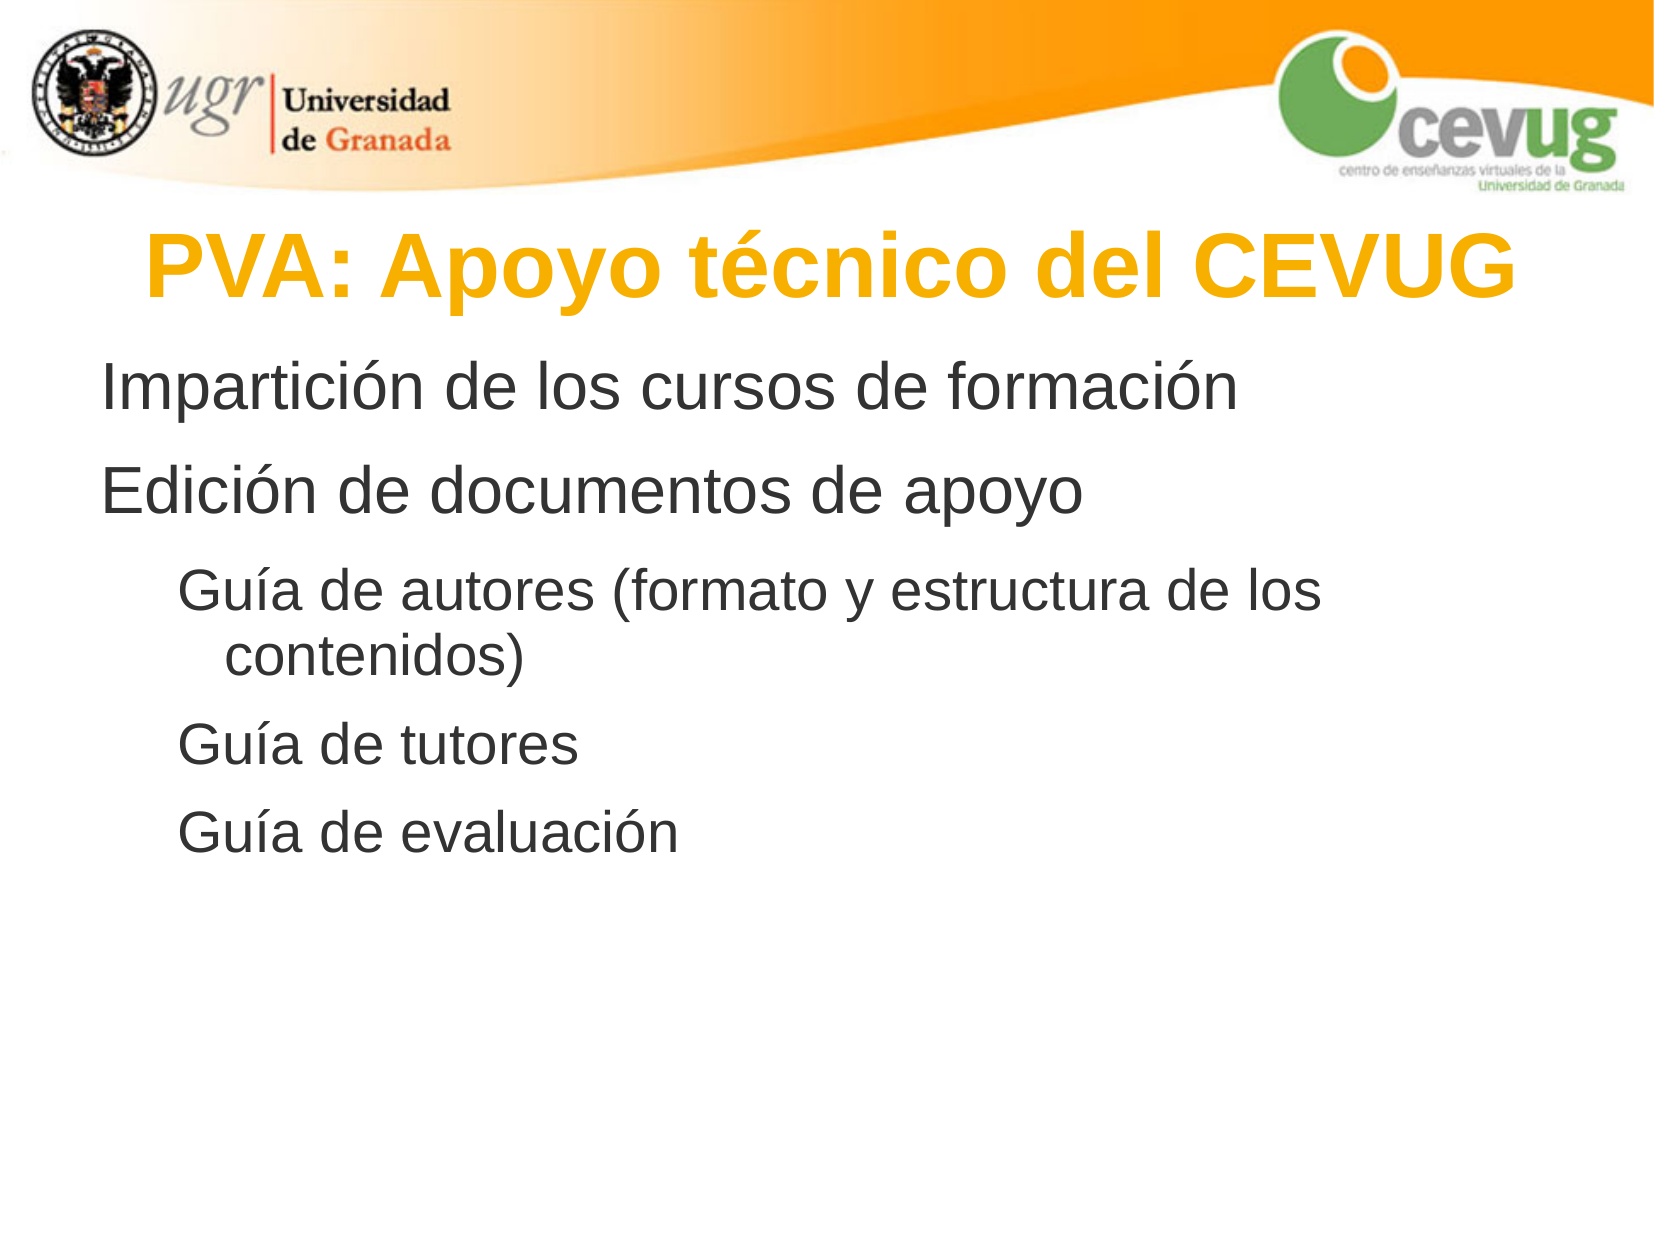

# PVA: Apoyo técnico del CEVUG
Impartición de los cursos de formación
Edición de documentos de apoyo
Guía de autores (formato y estructura de los contenidos)
Guía de tutores
Guía de evaluación